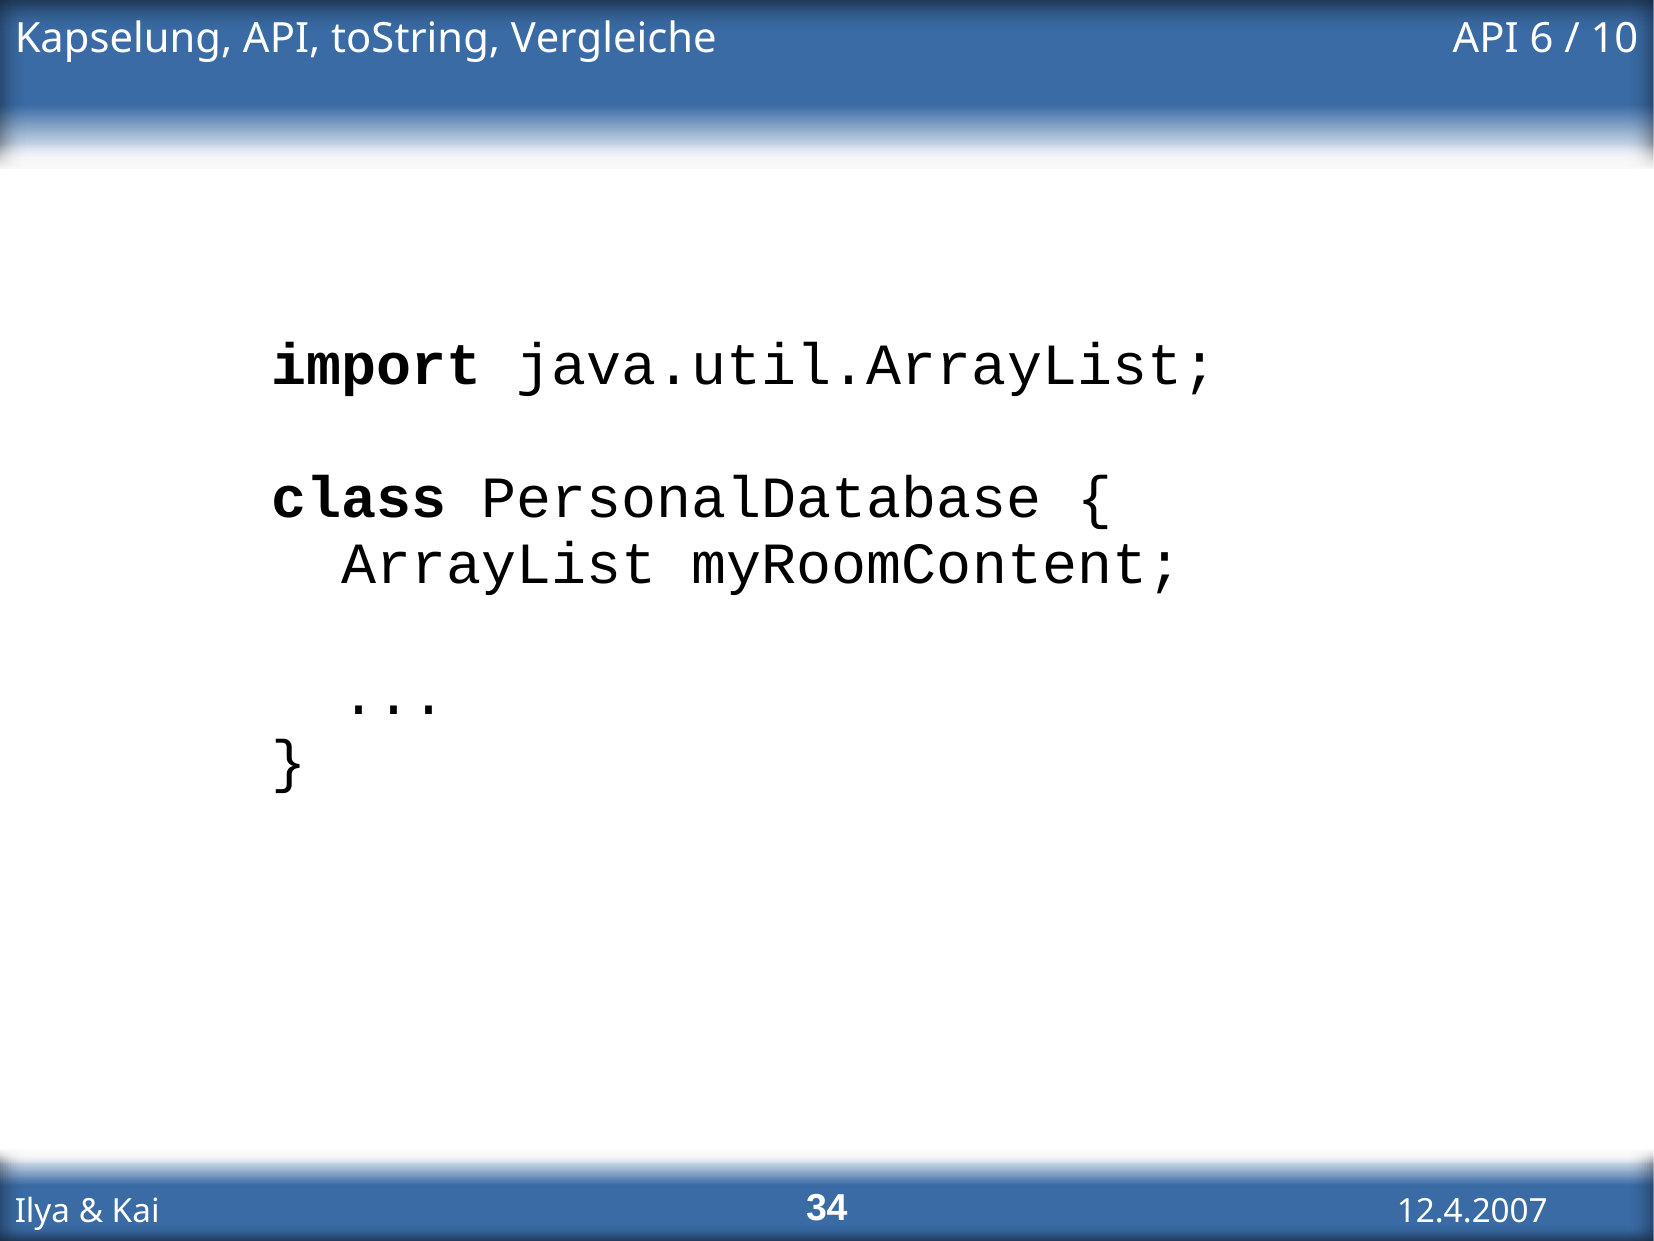

API 6 / 10
import java.util.ArrayList;
class PersonalDatabase {
 ArrayList myRoomContent;
 ...
}
34